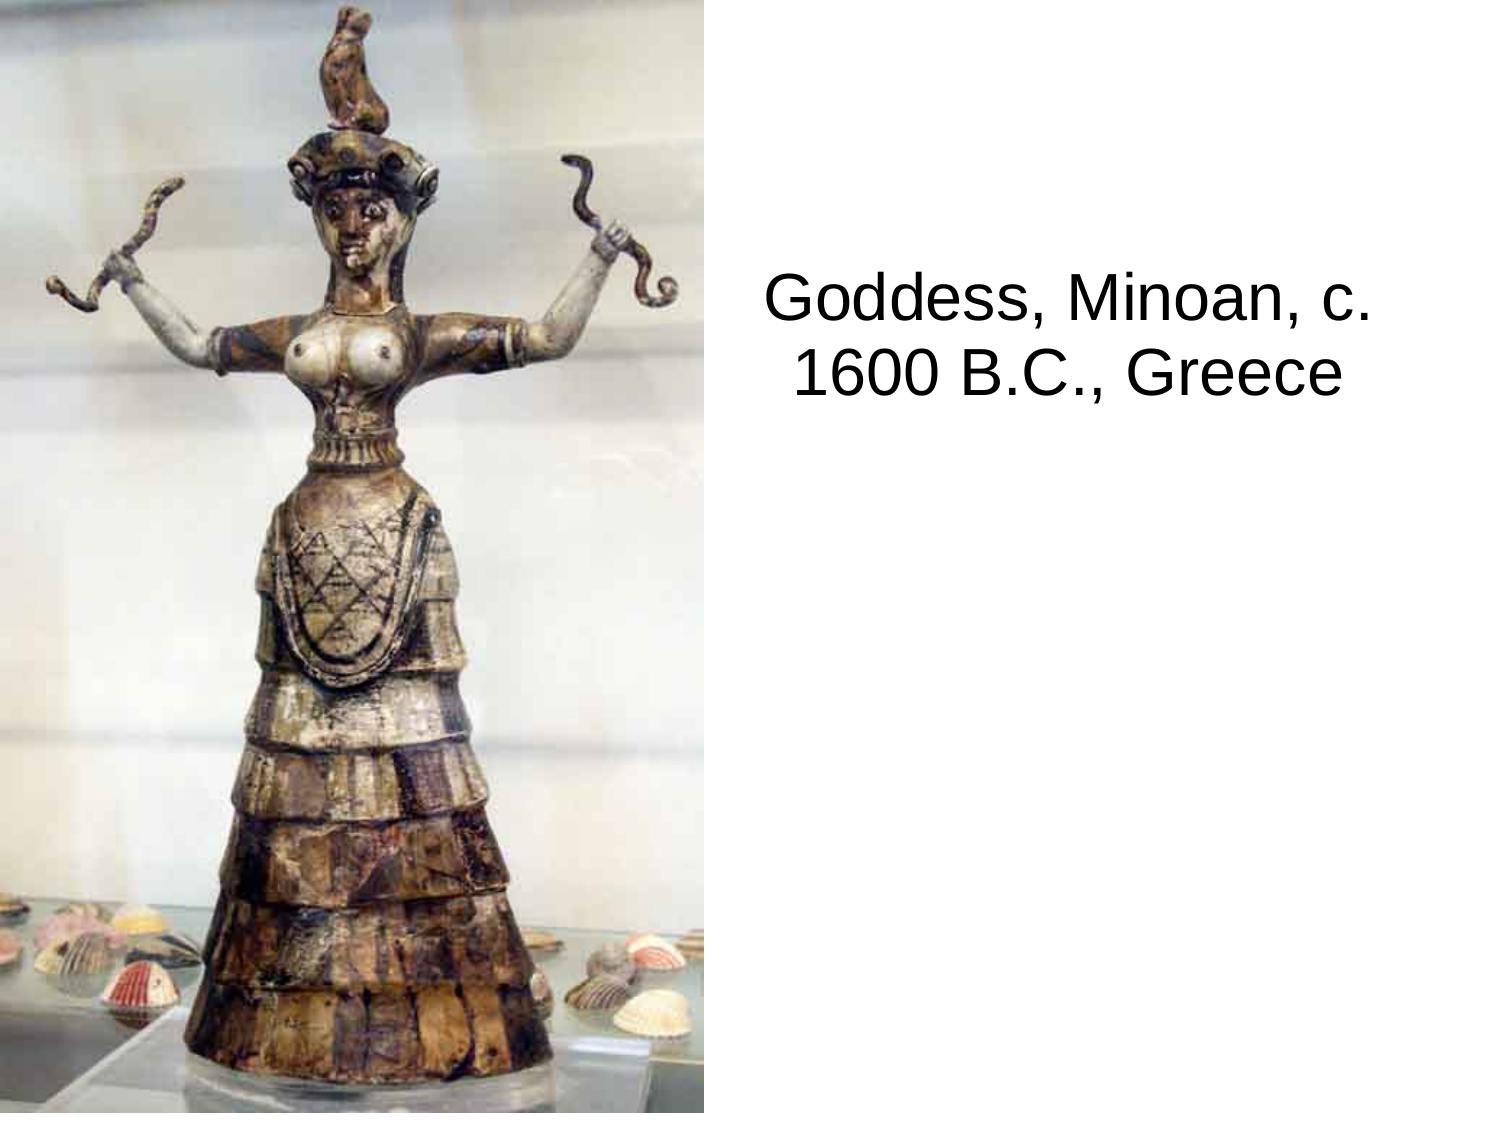

# Goddess, Minoan, c. 1600 B.C., Greece